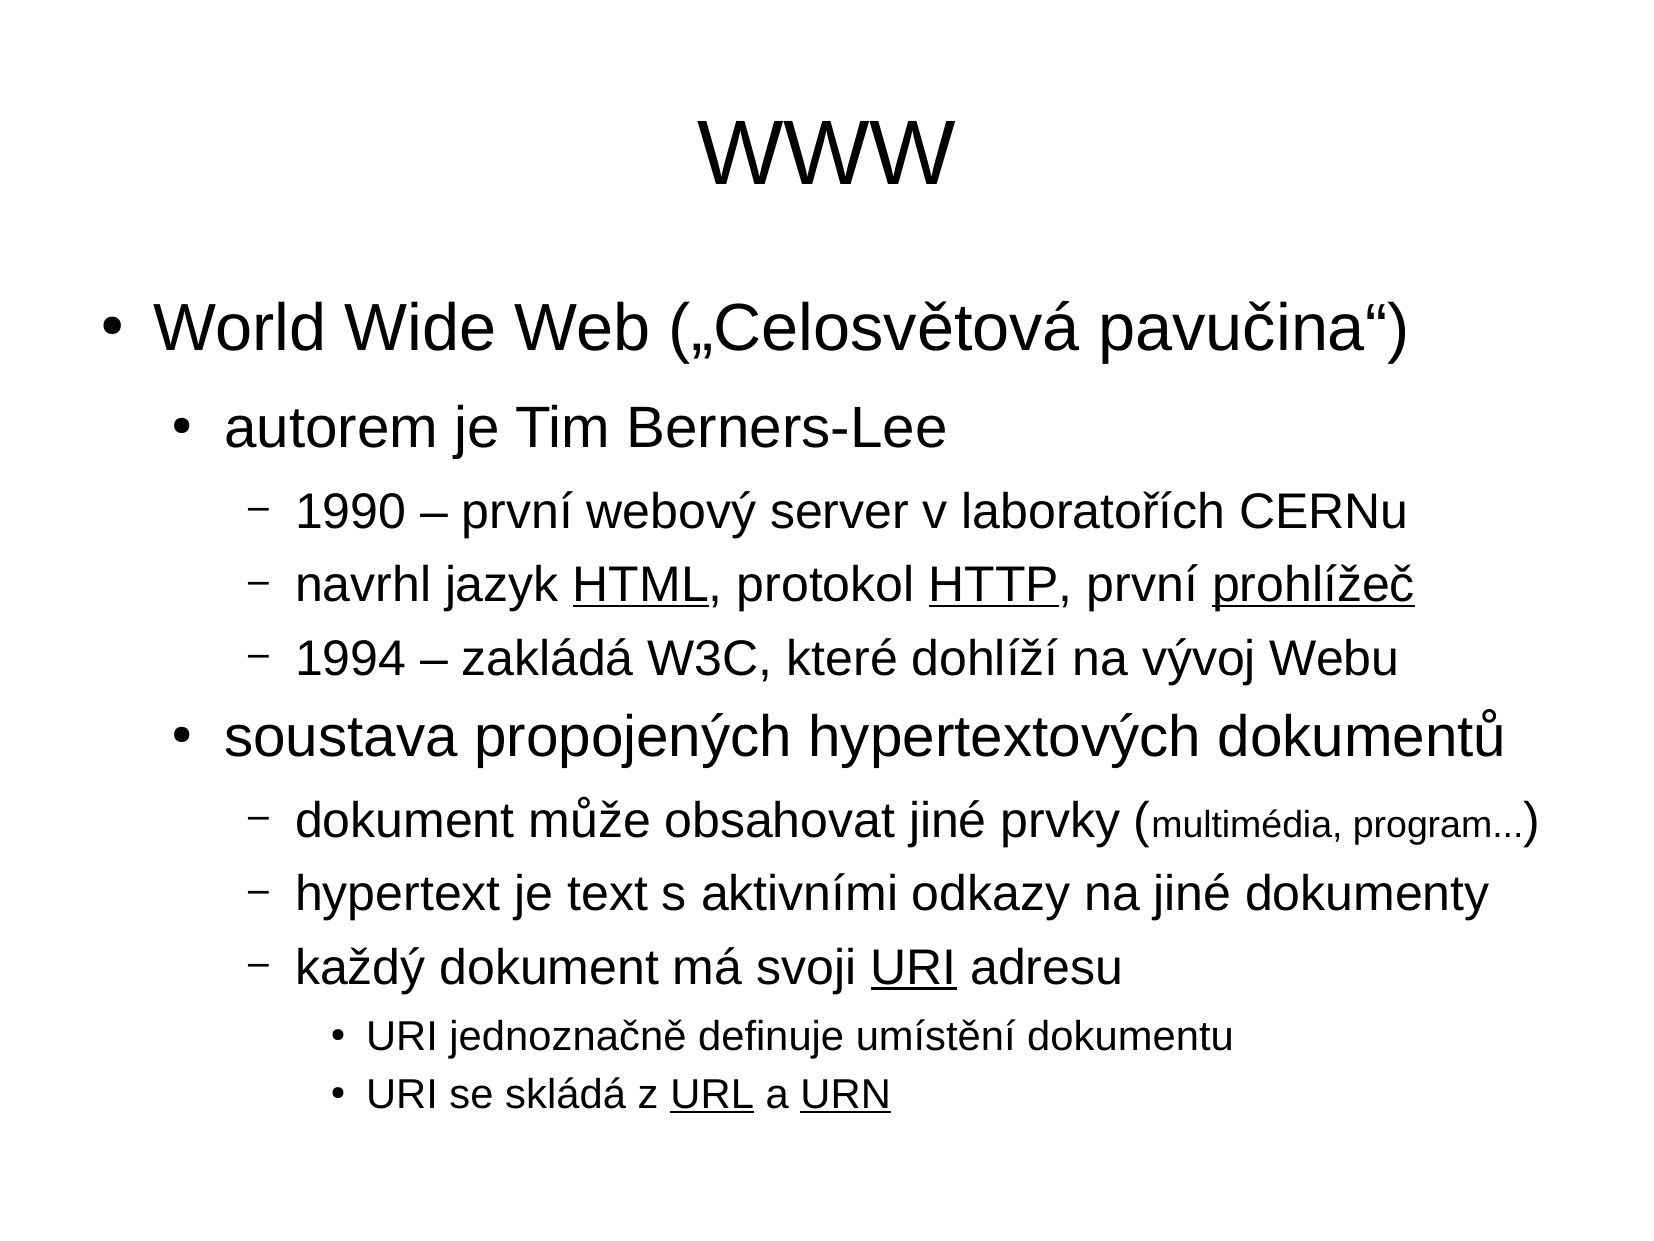

# WWW
World Wide Web („Celosvětová pavučina“)
autorem je Tim Berners-Lee
1990 – první webový server v laboratořích CERNu
navrhl jazyk HTML, protokol HTTP, první prohlížeč
1994 – zakládá W3C, které dohlíží na vývoj Webu
soustava propojených hypertextových dokumentů
dokument může obsahovat jiné prvky (multimédia, program...)
hypertext je text s aktivními odkazy na jiné dokumenty
každý dokument má svoji URI adresu
URI jednoznačně definuje umístění dokumentu
URI se skládá z URL a URN